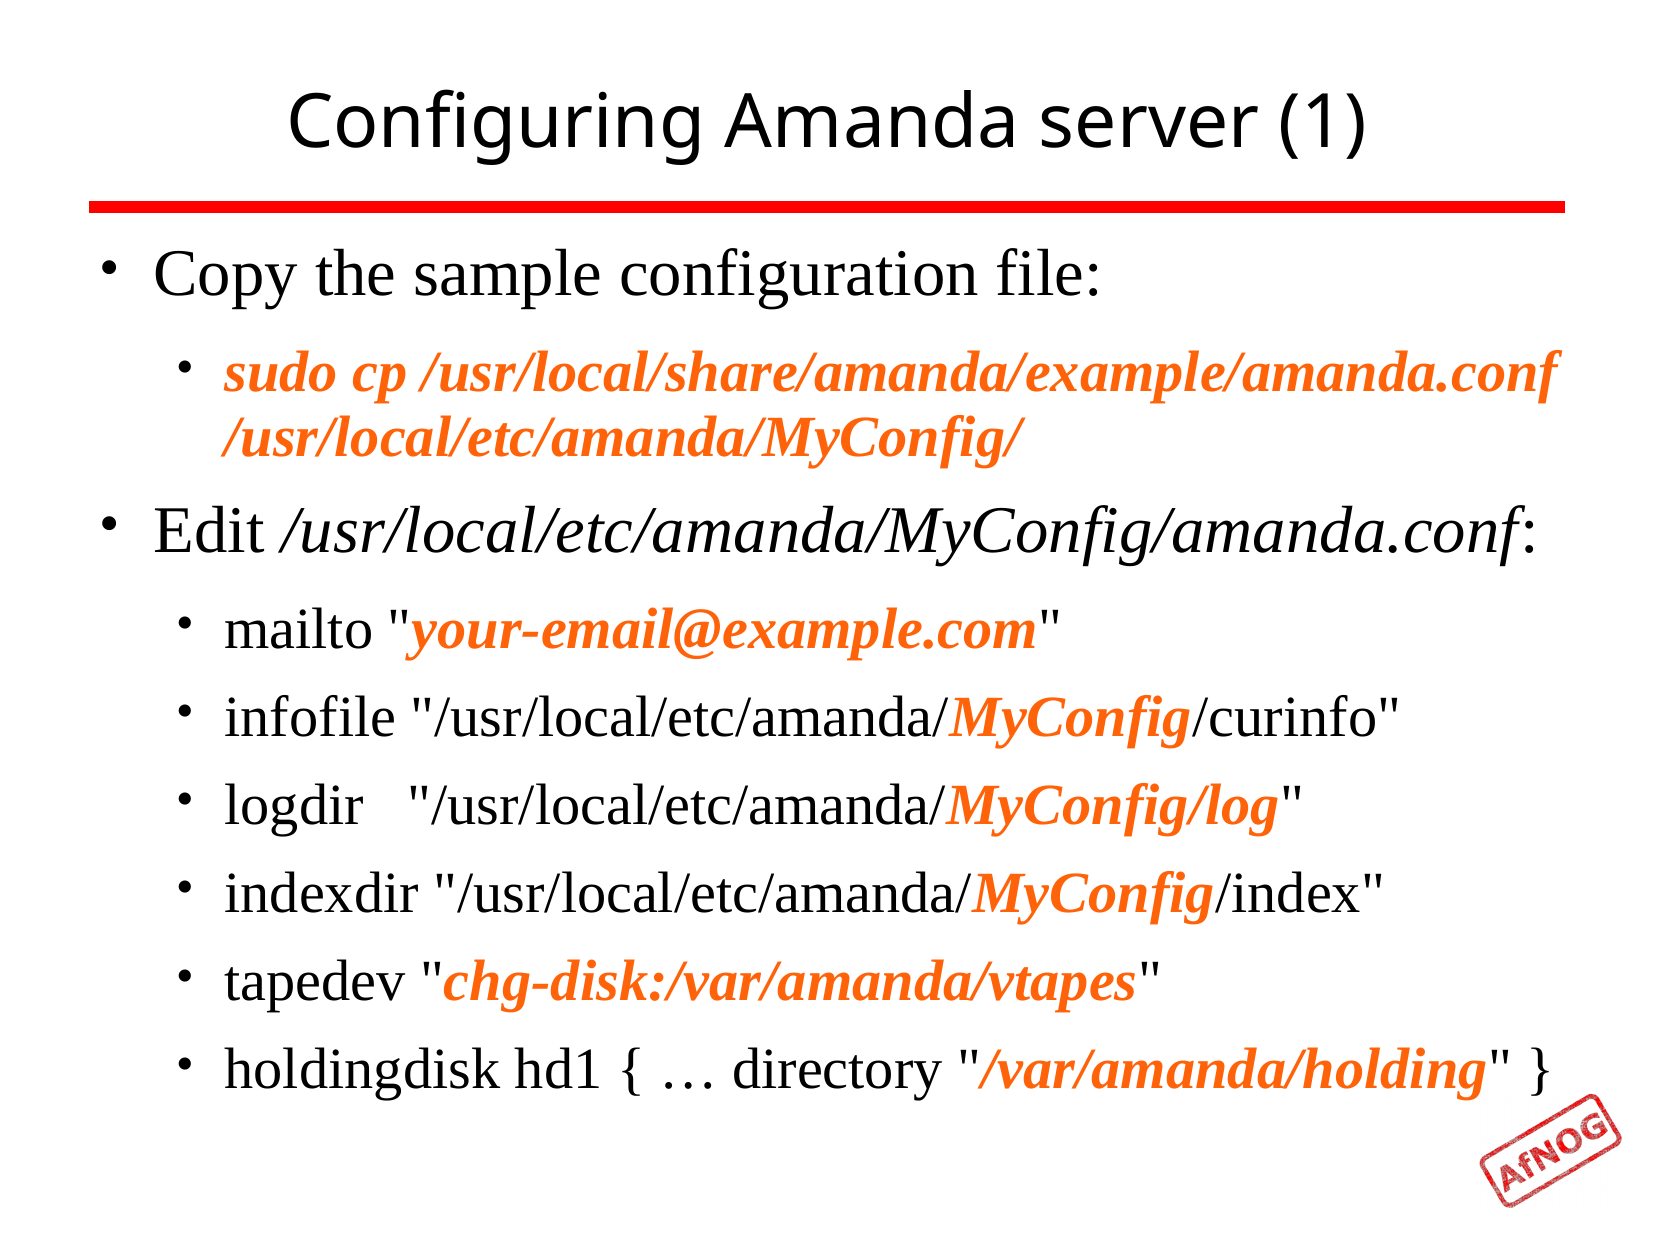

# Configuring Amanda server (1)
Copy the sample configuration file:
sudo cp /usr/local/share/amanda/example/amanda.conf /usr/local/etc/amanda/MyConfig/
Edit /usr/local/etc/amanda/MyConfig/amanda.conf:
mailto "your-email@example.com"
infofile "/usr/local/etc/amanda/MyConfig/curinfo"
logdir "/usr/local/etc/amanda/MyConfig/log"
indexdir "/usr/local/etc/amanda/MyConfig/index"
tapedev "chg-disk:/var/amanda/vtapes"
holdingdisk hd1 { … directory "/var/amanda/holding" }